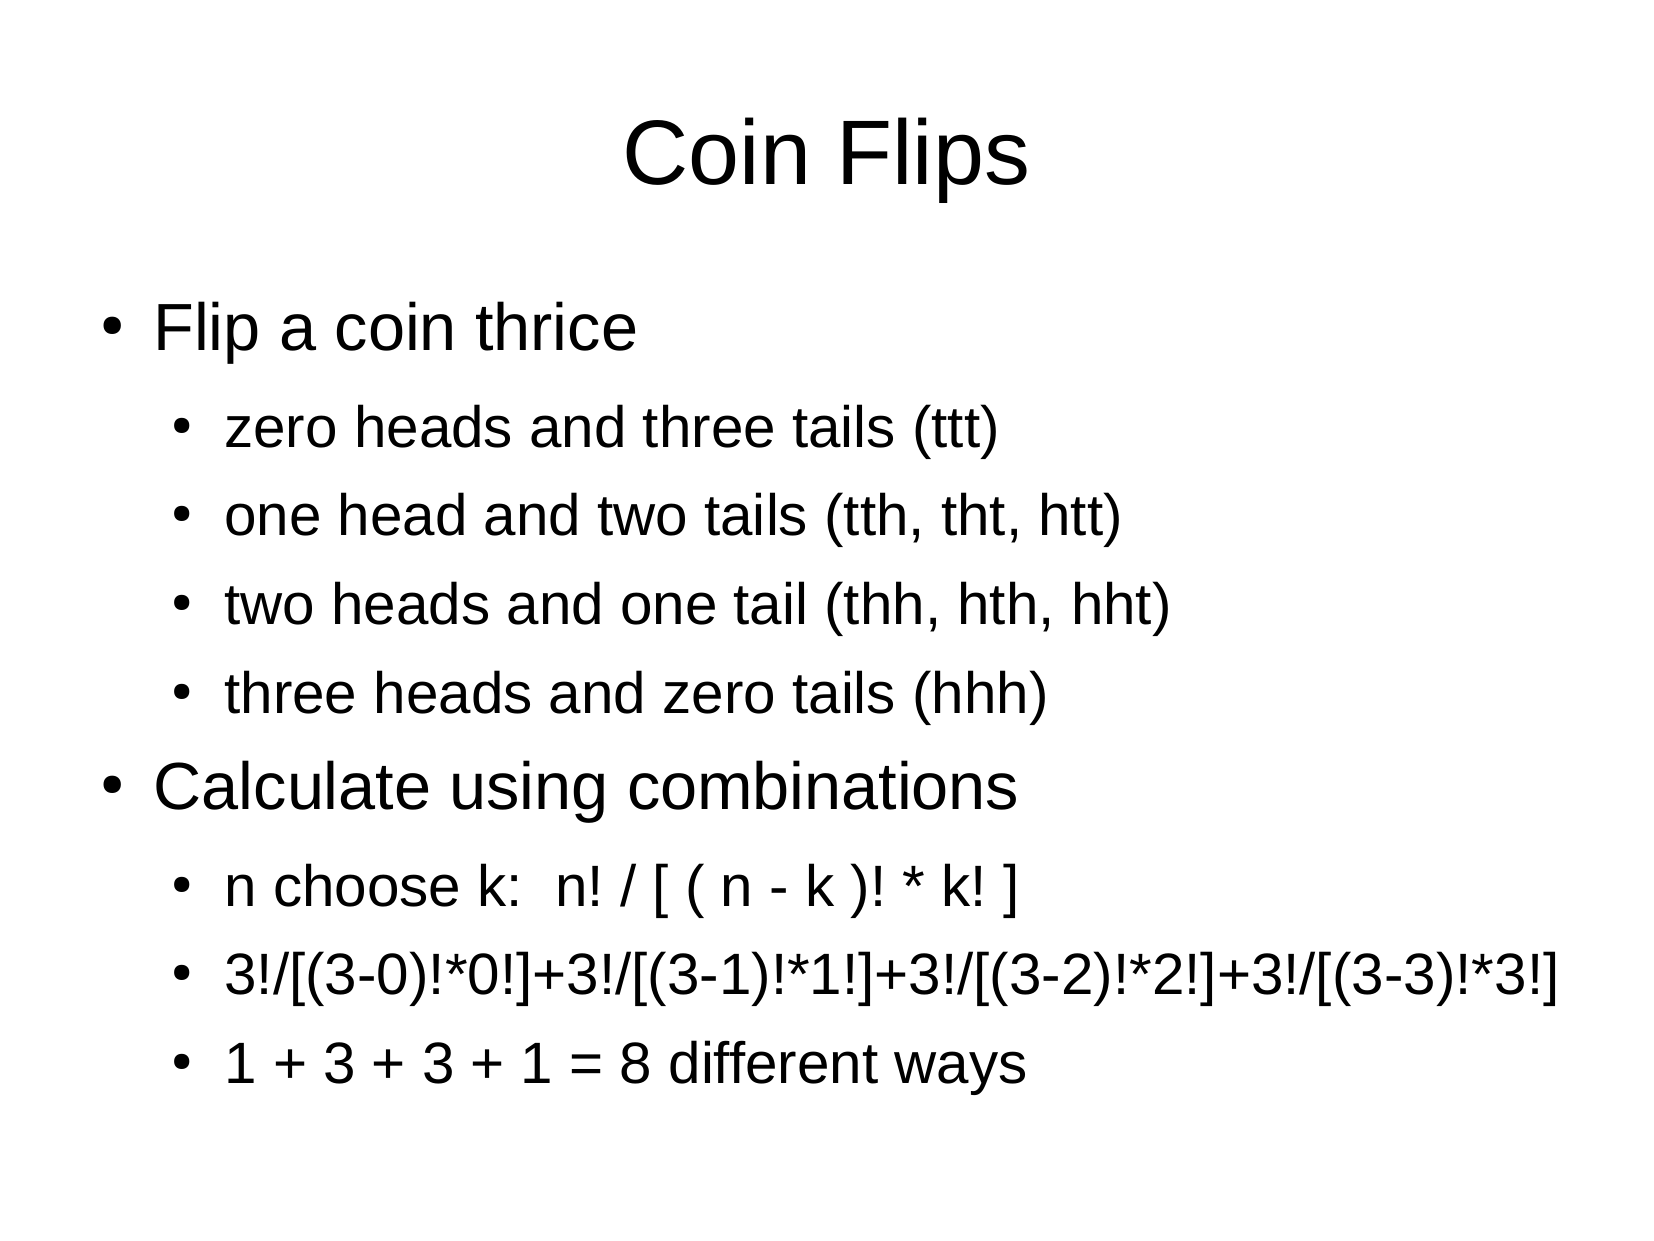

# Coin Flips
Flip a coin thrice
zero heads and three tails (ttt)
one head and two tails (tth, tht, htt)
two heads and one tail (thh, hth, hht)
three heads and zero tails (hhh)
Calculate using combinations
n choose k: n! / [ ( n - k )! * k! ]
3!/[(3-0)!*0!]+3!/[(3-1)!*1!]+3!/[(3-2)!*2!]+3!/[(3-3)!*3!]
1 + 3 + 3 + 1 = 8 different ways